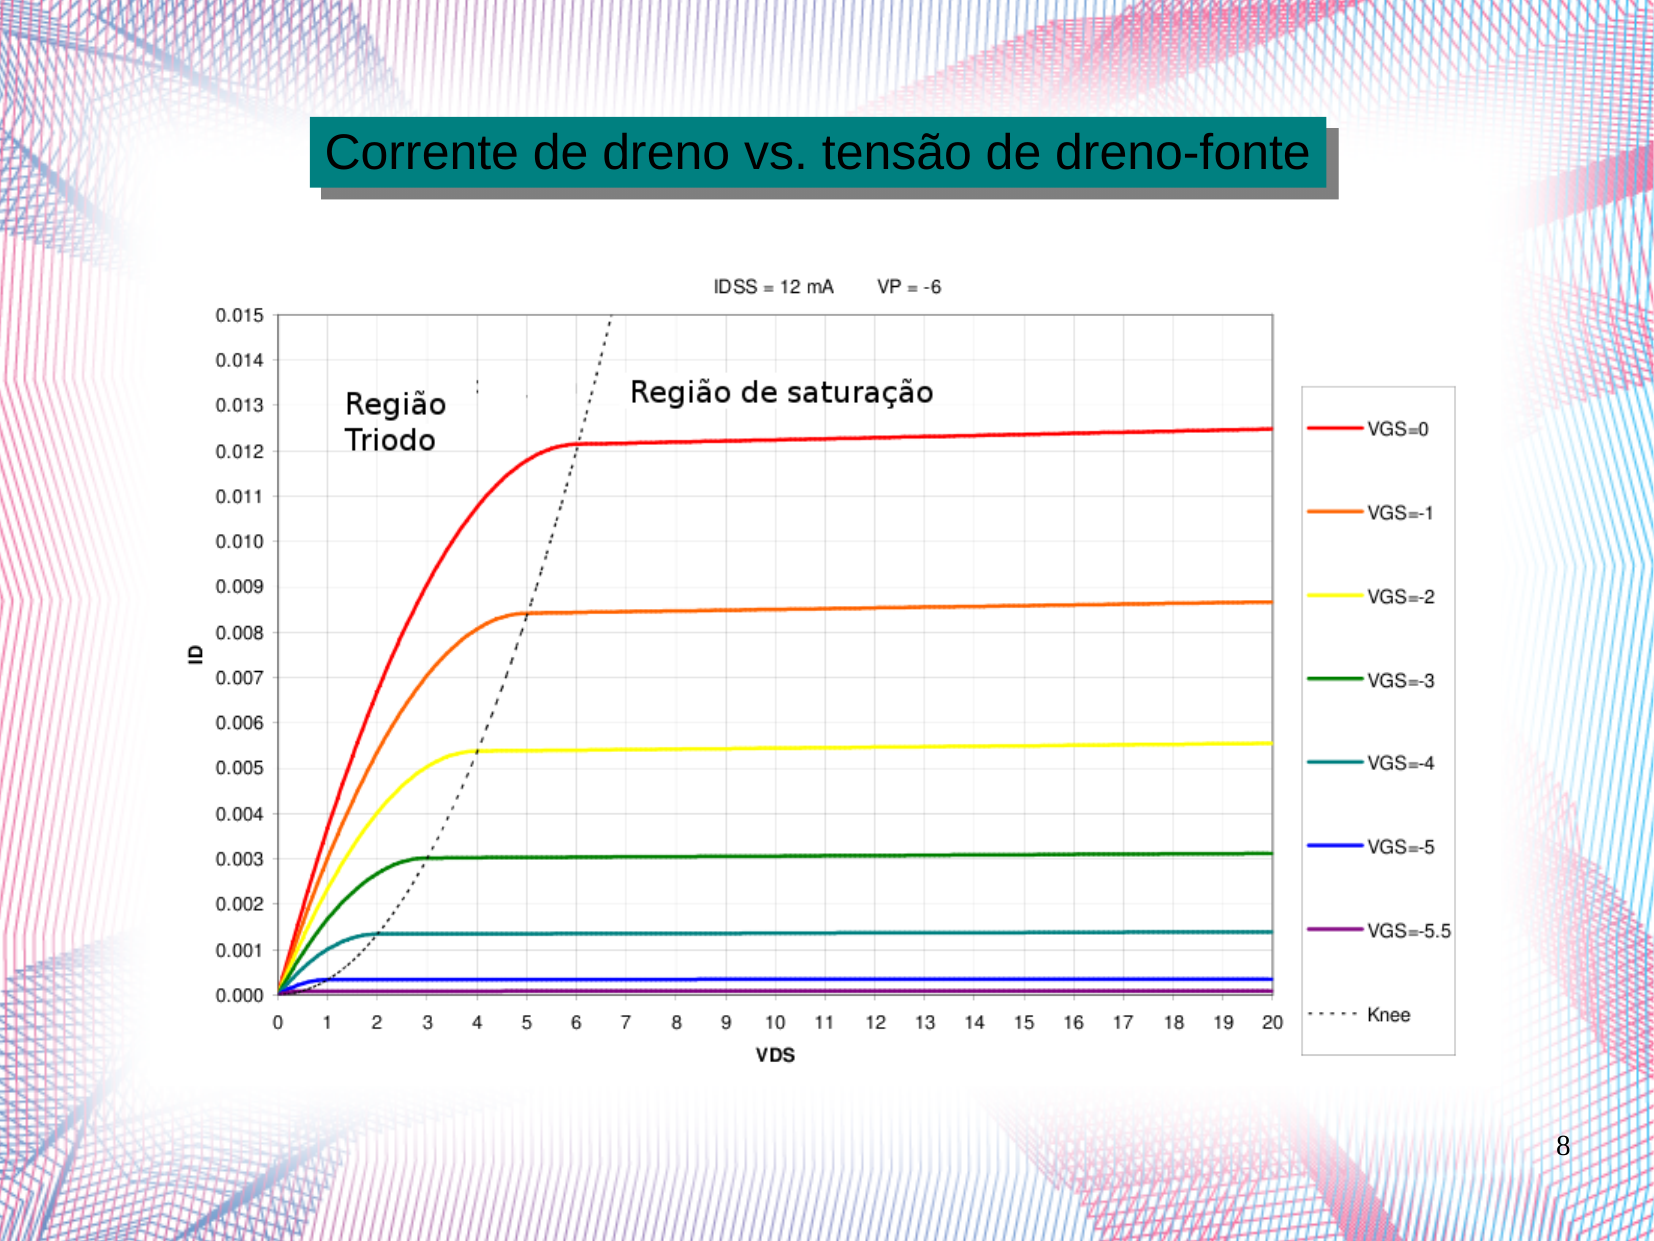

Corrente de dreno vs. tensão de dreno-fonte
8